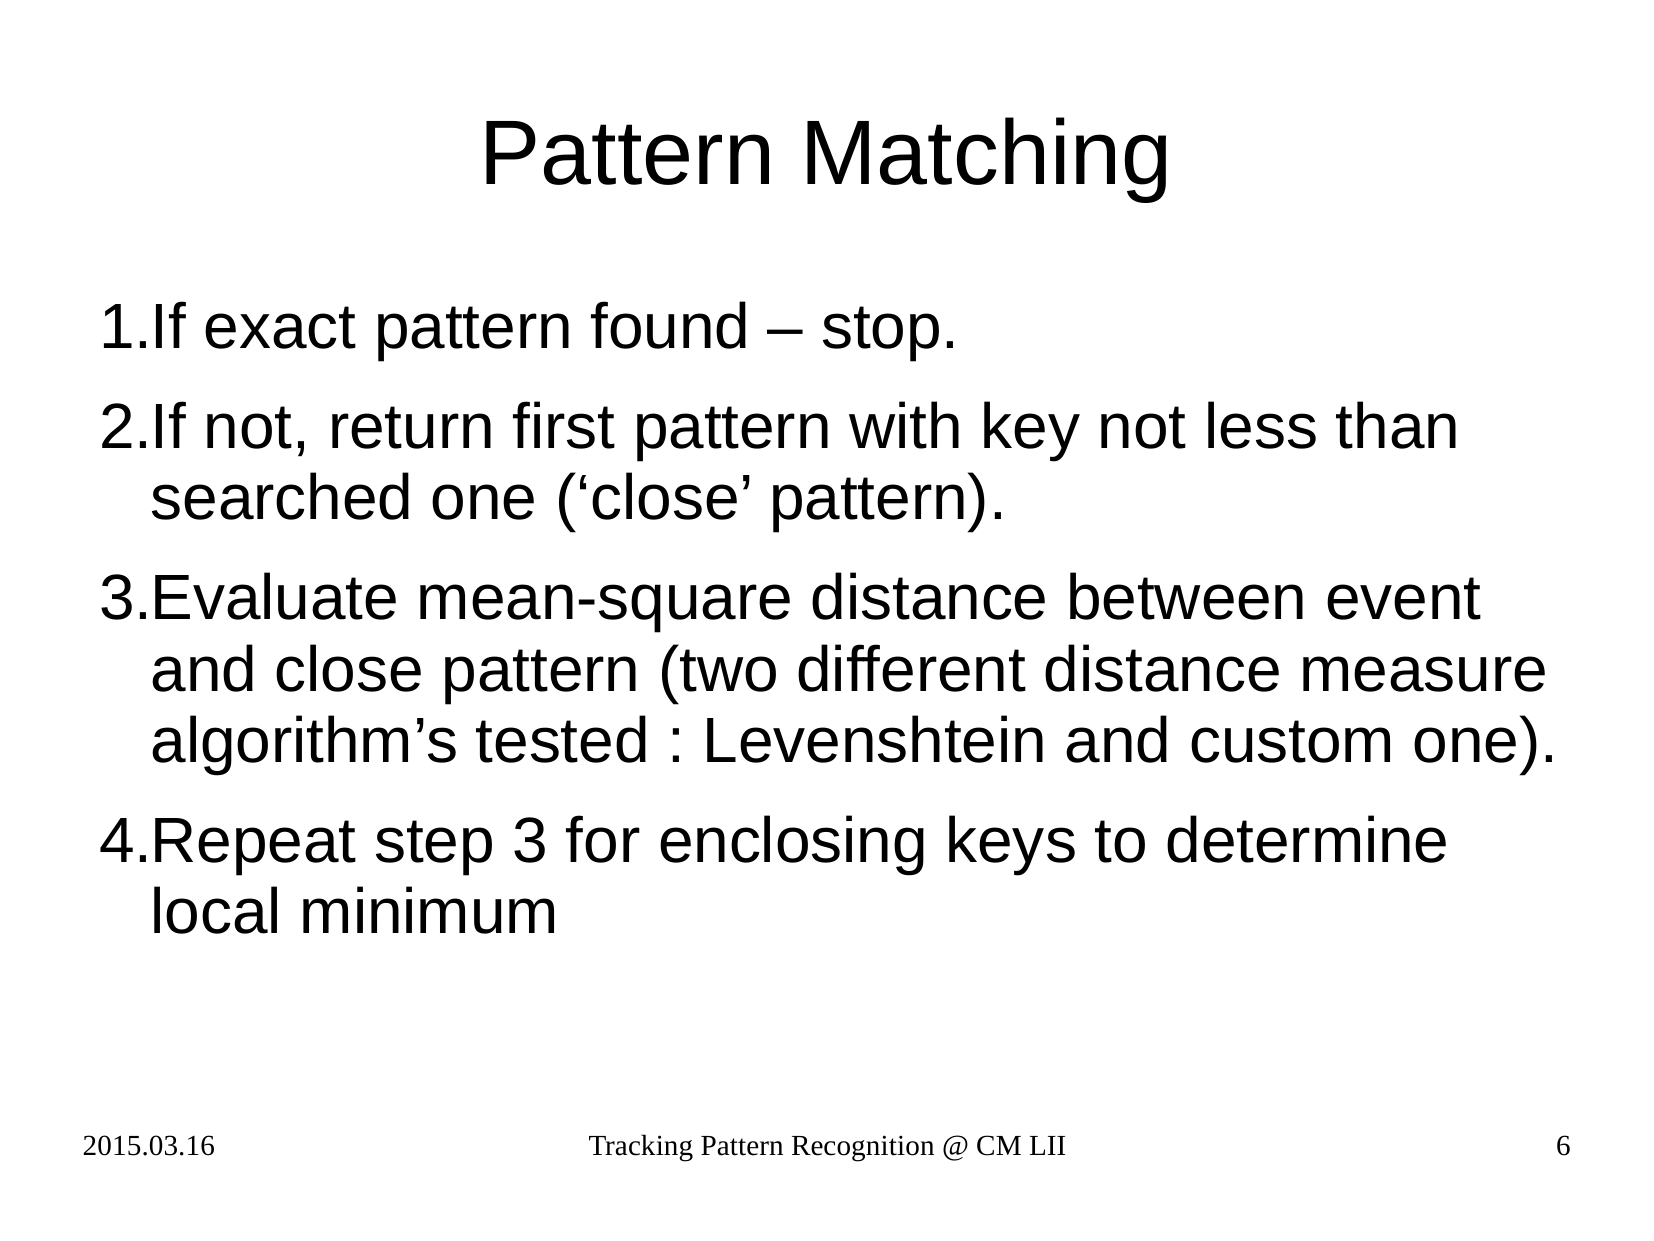

# Pattern Matching
If exact pattern found – stop.
If not, return first pattern with key not less than searched one (‘close’ pattern).
Evaluate mean-square distance between event and close pattern (two different distance measure algorithm’s tested : Levenshtein and custom one).
Repeat step 3 for enclosing keys to determine local minimum
2015.03.16
Tracking Pattern Recognition @ CM LII
6